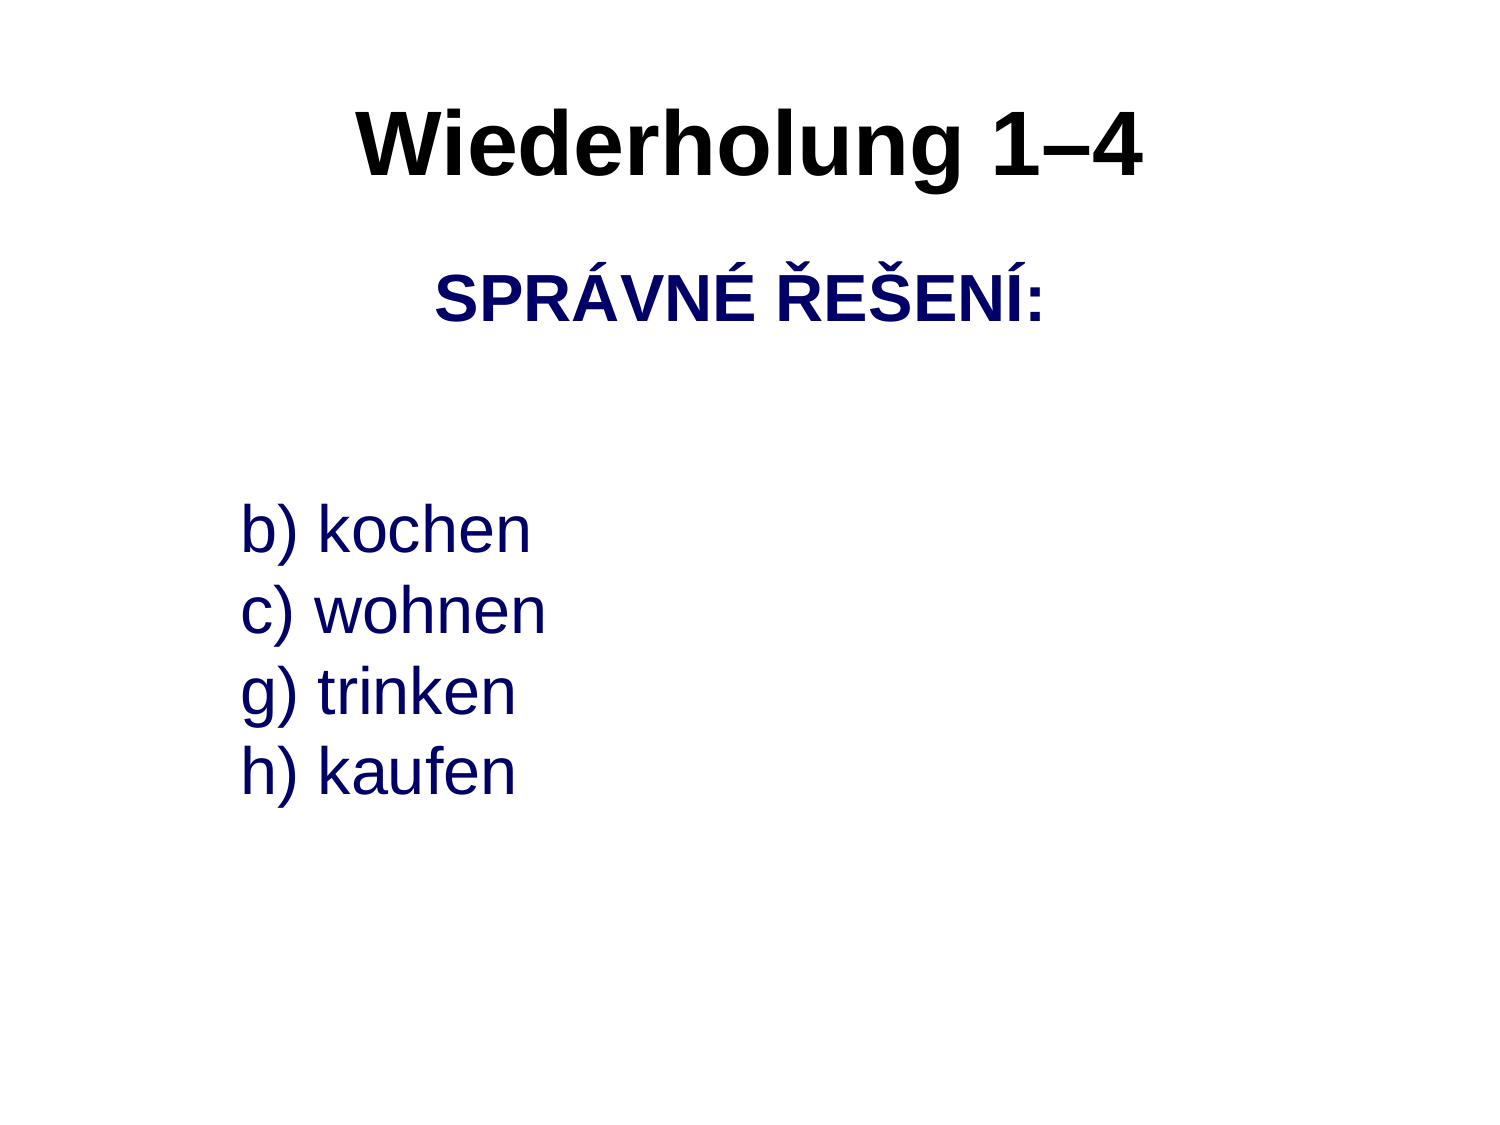

# Wiederholung 1–4
SPRÁVNÉ ŘEŠENÍ:
		b) kochen
		c) wohnen
		g) trinken
		h) kaufen